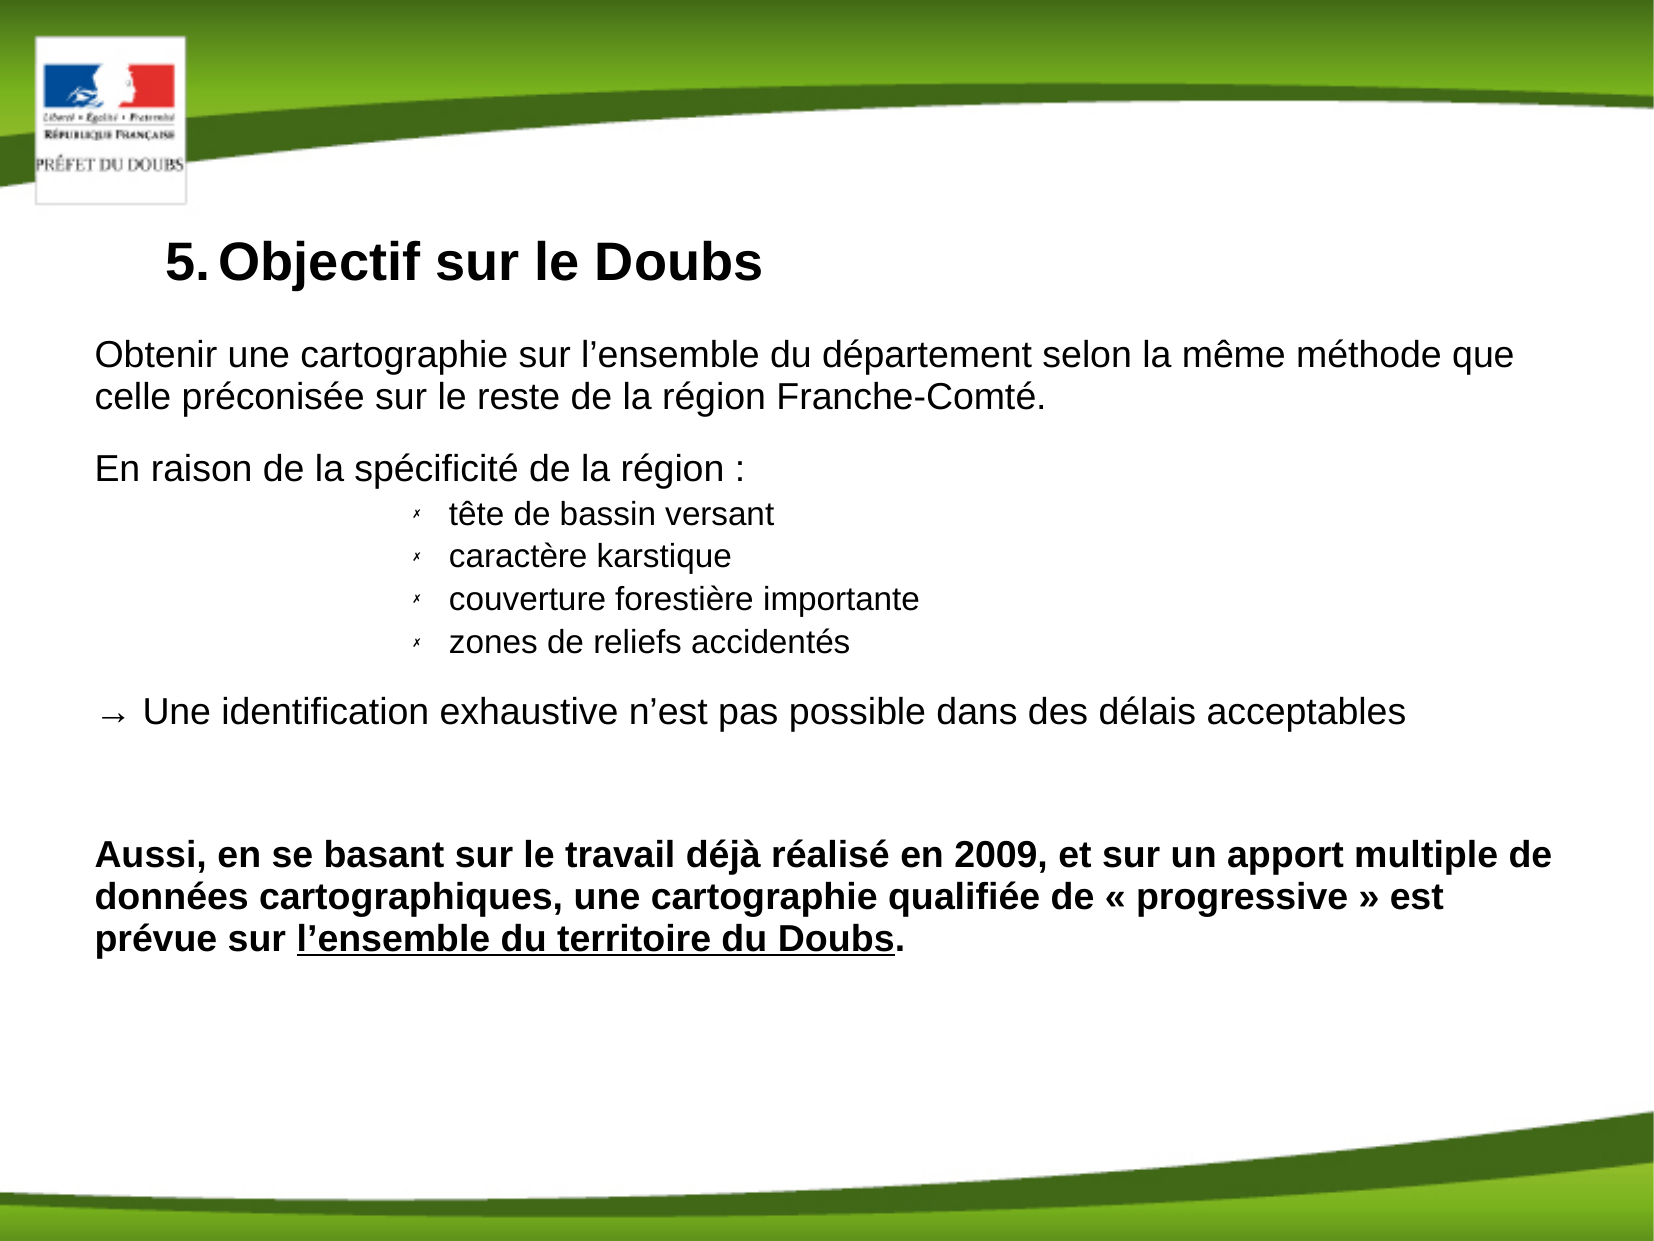

#
Objectif sur le Doubs
Obtenir une cartographie sur l’ensemble du département selon la même méthode que celle préconisée sur le reste de la région Franche-Comté.
En raison de la spécificité de la région :
tête de bassin versant
caractère karstique
couverture forestière importante
zones de reliefs accidentés
→ Une identification exhaustive n’est pas possible dans des délais acceptables
Aussi, en se basant sur le travail déjà réalisé en 2009, et sur un apport multiple de données cartographiques, une cartographie qualifiée de « progressive » est prévue sur l’ensemble du territoire du Doubs.